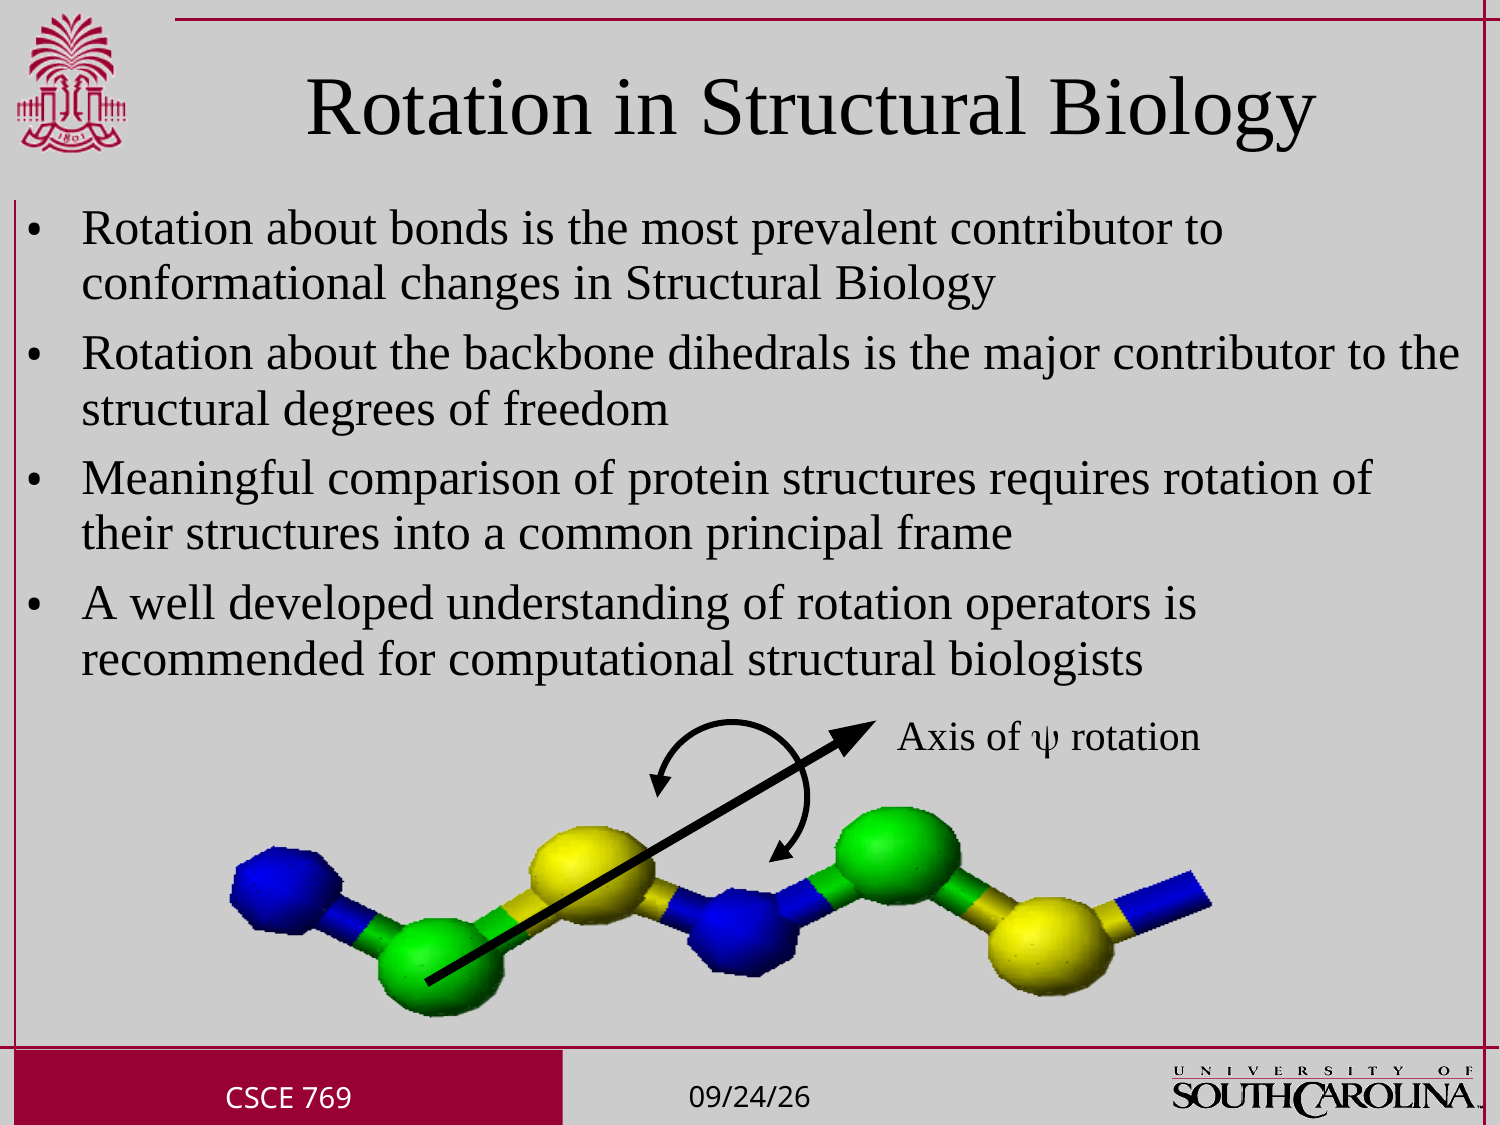

Rotation in Structural Biology
# Rotation about bonds is the most prevalent contributor to conformational changes in Structural Biology
Rotation about the backbone dihedrals is the major contributor to the structural degrees of freedom
Meaningful comparison of protein structures requires rotation of their structures into a common principal frame
A well developed understanding of rotation operators is recommended for computational structural biologists
Axis of y rotation